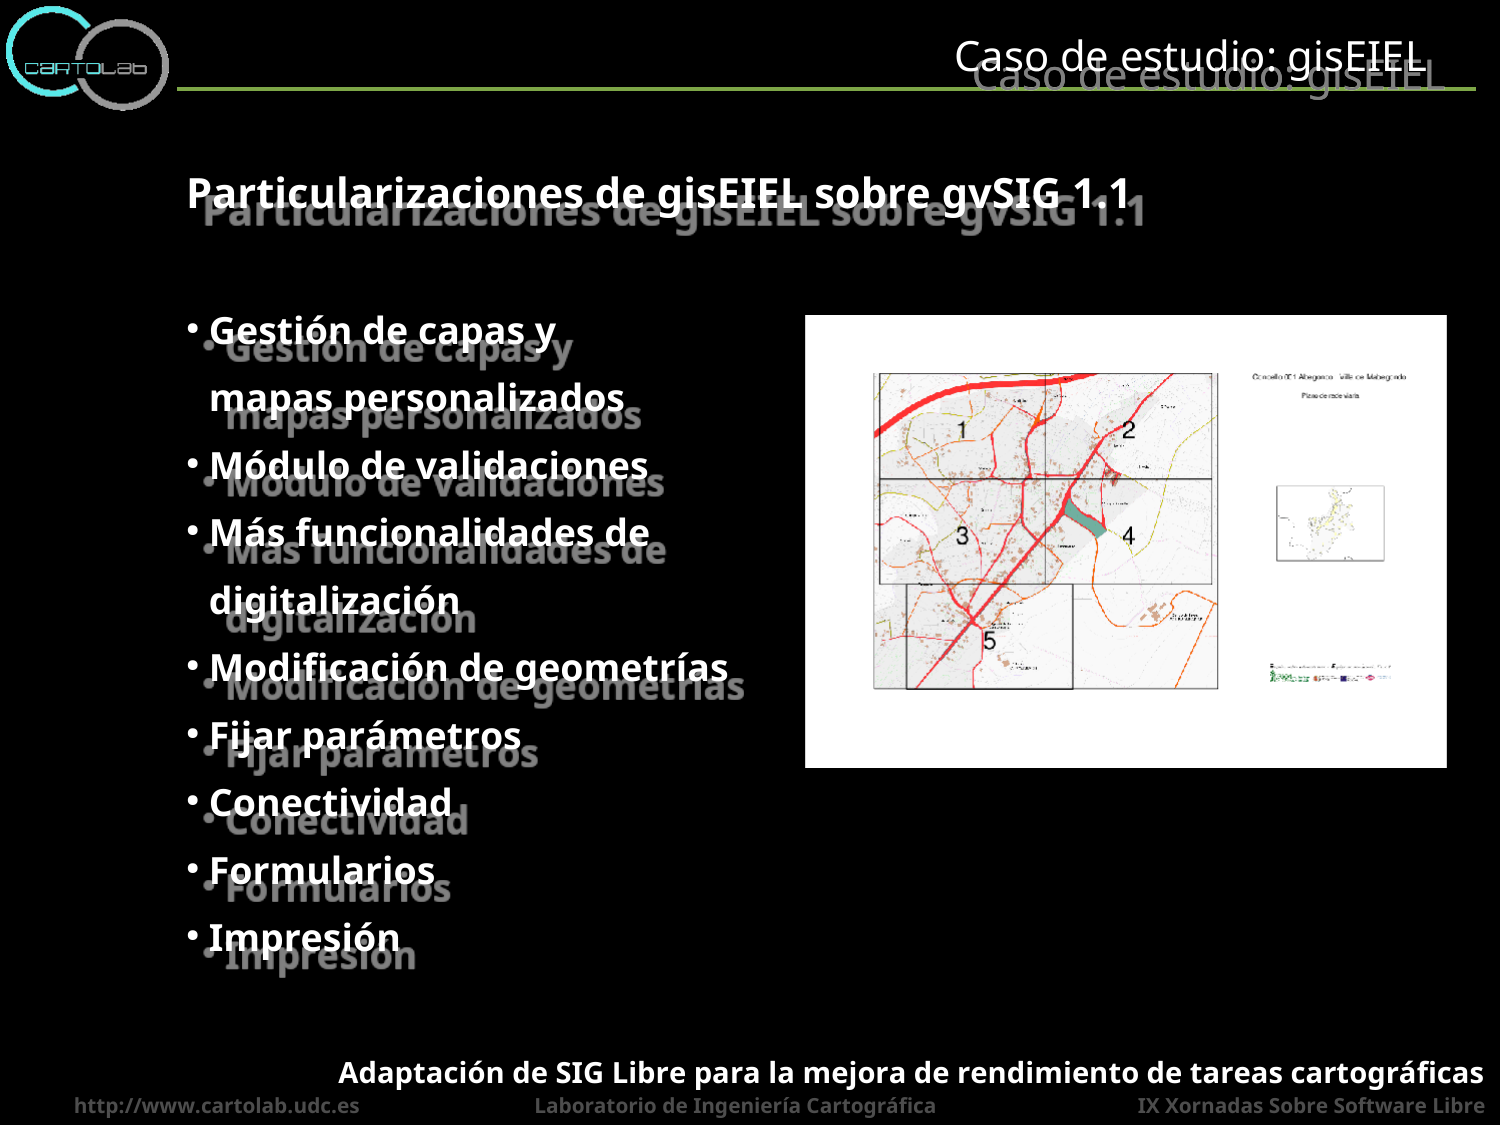

Caso de estudio: gisEIEL
Particularizaciones de gisEIEL sobre gvSIG 1.1
 Gestión de capas y
 mapas personalizados
 Módulo de validaciones
 Más funcionalidades de
 digitalización
 Modificación de geometrías
 Fijar parámetros
 Conectividad
 Formularios
 Impresión